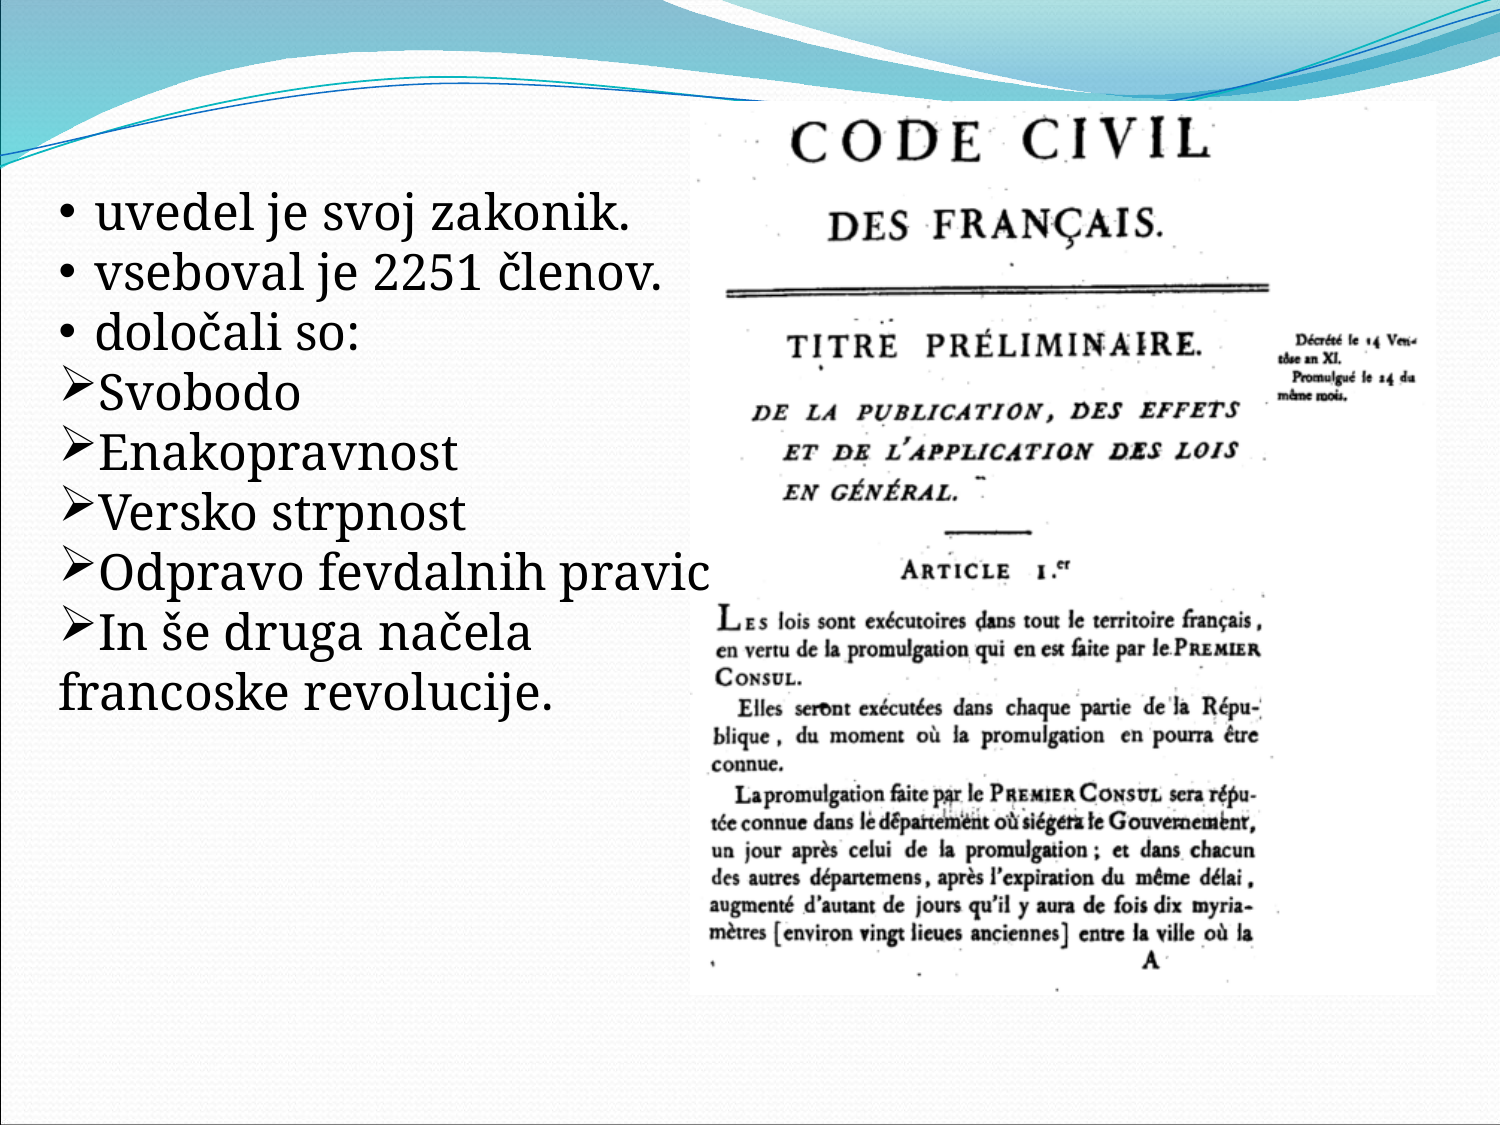

uvedel je svoj zakonik.
vseboval je 2251 členov.
določali so:
Svobodo
Enakopravnost
Versko strpnost
Odpravo fevdalnih pravic
In še druga načela
francoske revolucije.